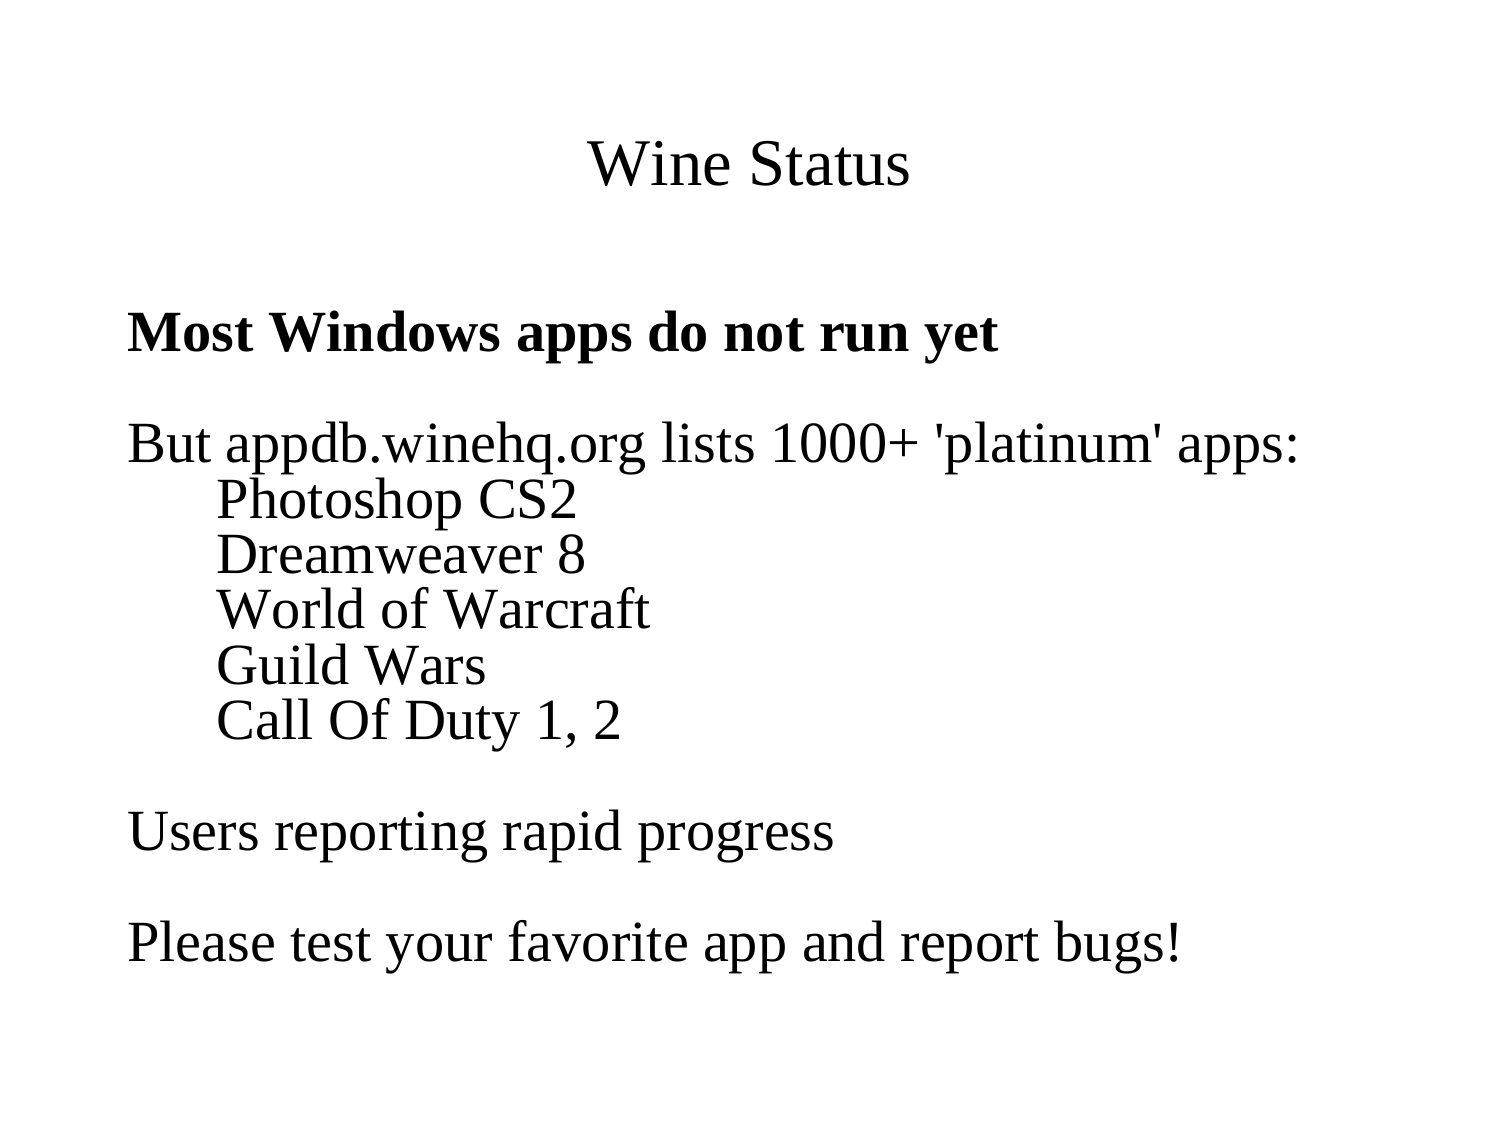

# Wine Status
Most Windows apps do not run yet
But appdb.winehq.org lists 1000+ 'platinum' apps:
 Photoshop CS2
 Dreamweaver 8
 World of Warcraft
 Guild Wars
 Call Of Duty 1, 2
Users reporting rapid progress
Please test your favorite app and report bugs!